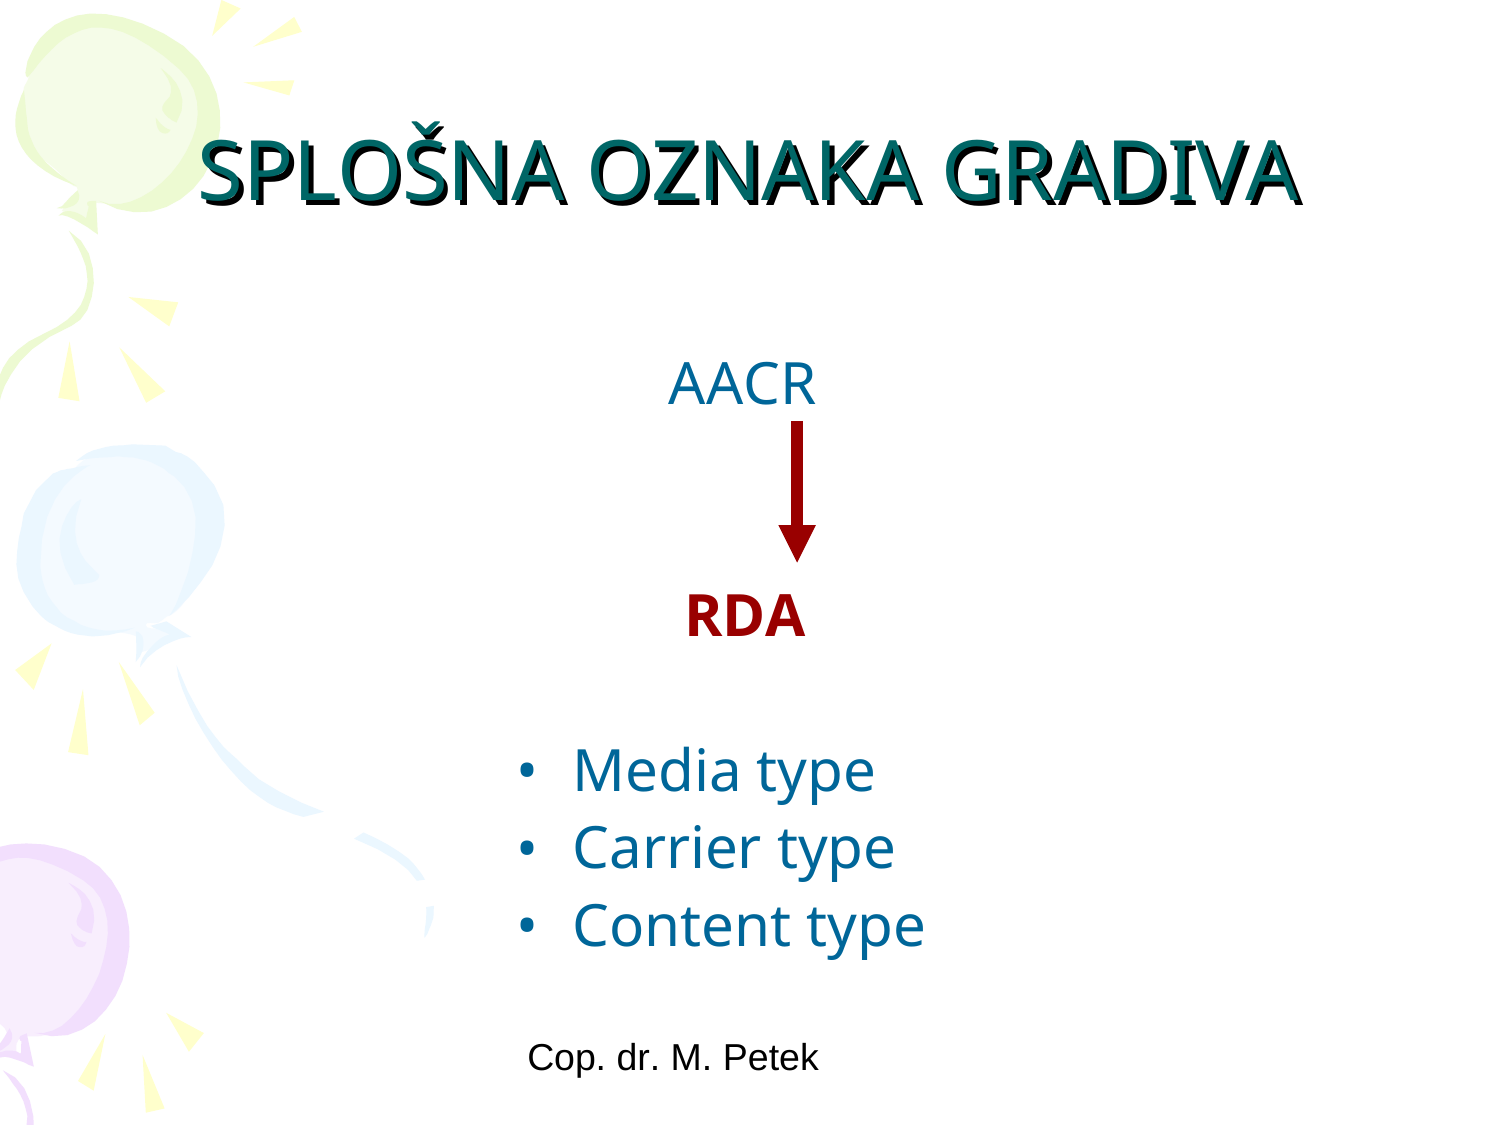

# SPLOŠNA OZNAKA GRADIVA
 AACR
 RDA
Media type
Carrier type
Content type
Cop. dr. M. Petek